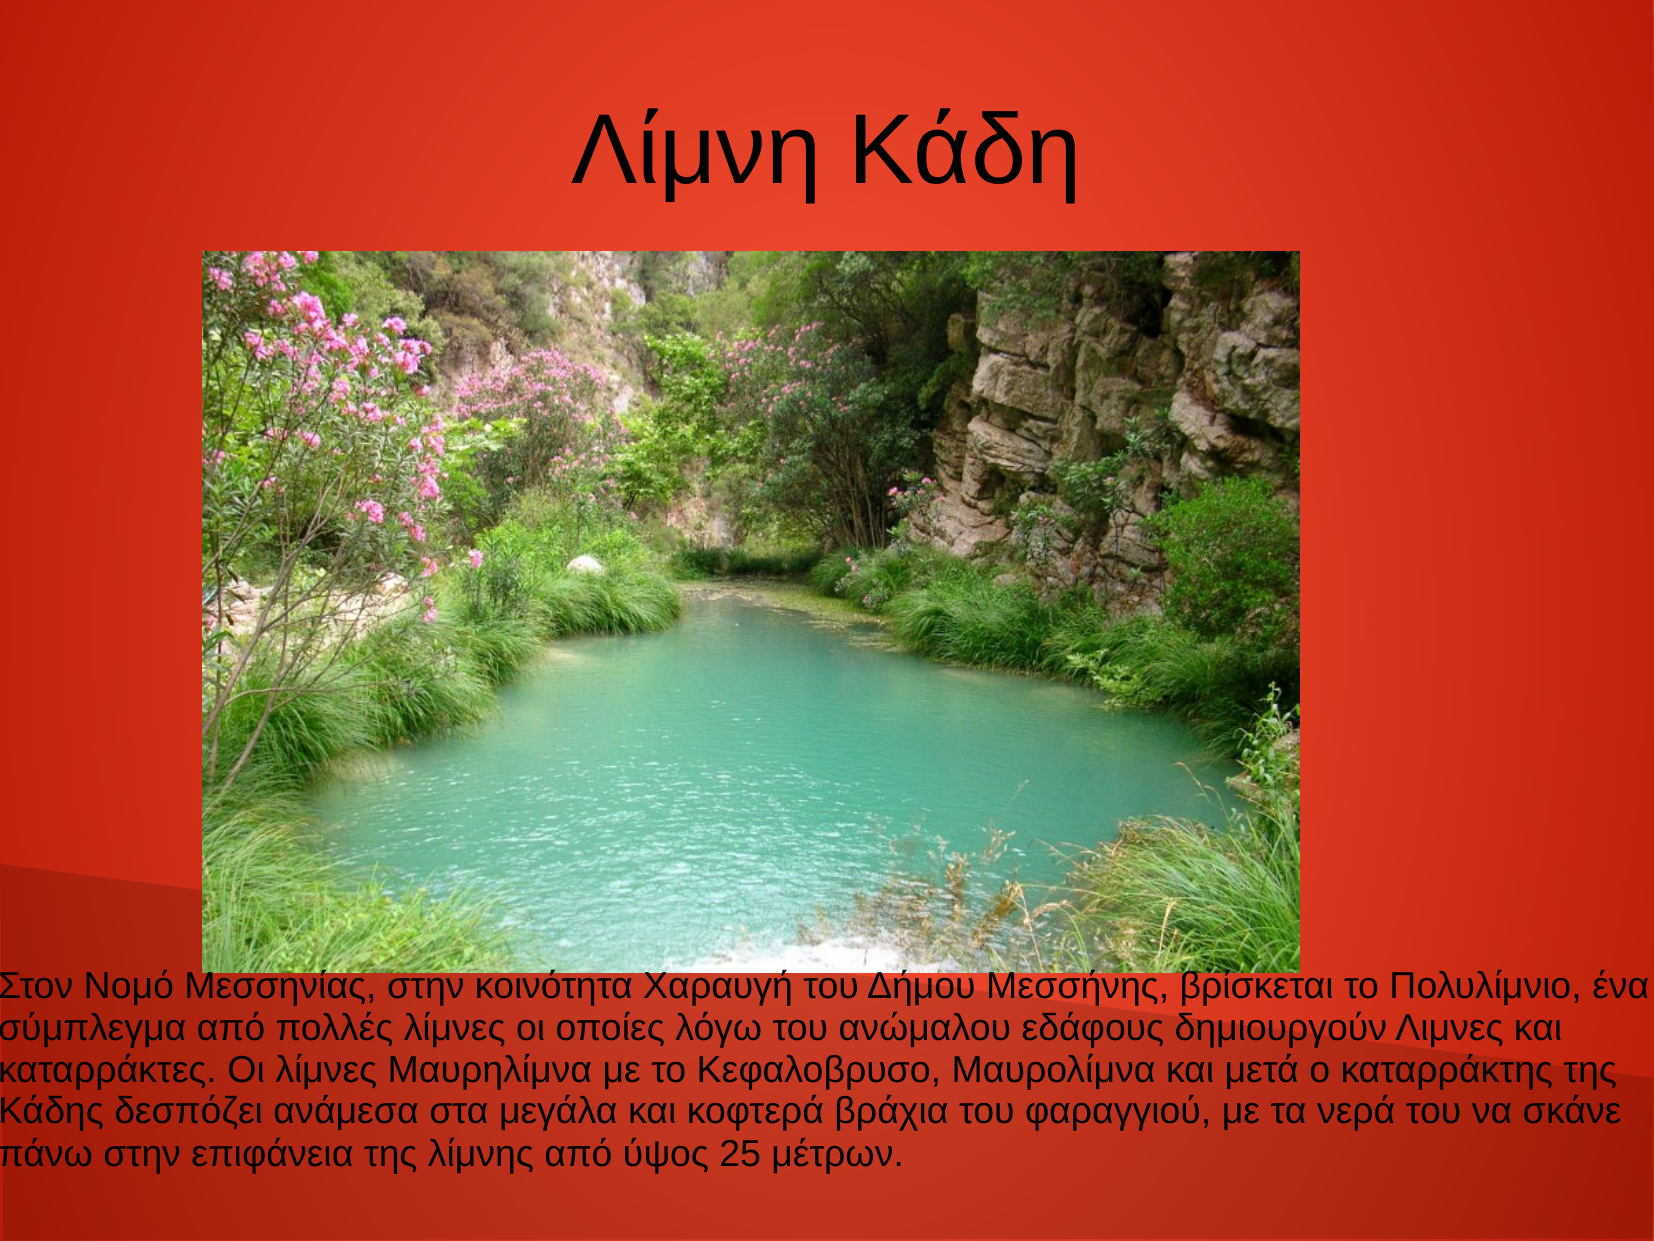

# Λίμνη Κάδη
Στον Νομό Μεσσηνίας, στην κοινότητα Χαραυγή του Δήμου Μεσσήνης, βρίσκεται το Πολυλίμνιο, ένα σύμπλεγμα από πολλές λίμνες οι οποίες λόγω του ανώμαλου εδάφους δημιουργούν Λιμνες και καταρράκτες. Οι λίμνες Μαυρηλίμνα με το Κεφαλοβρυσο, Μαυρολίμνα και μετά ο καταρράκτης της Κάδης δεσπόζει ανάμεσα στα μεγάλα και κοφτερά βράχια του φαραγγιού, με τα νερά του να σκάνε πάνω στην επιφάνεια της λίμνης από ύψος 25 μέτρων.